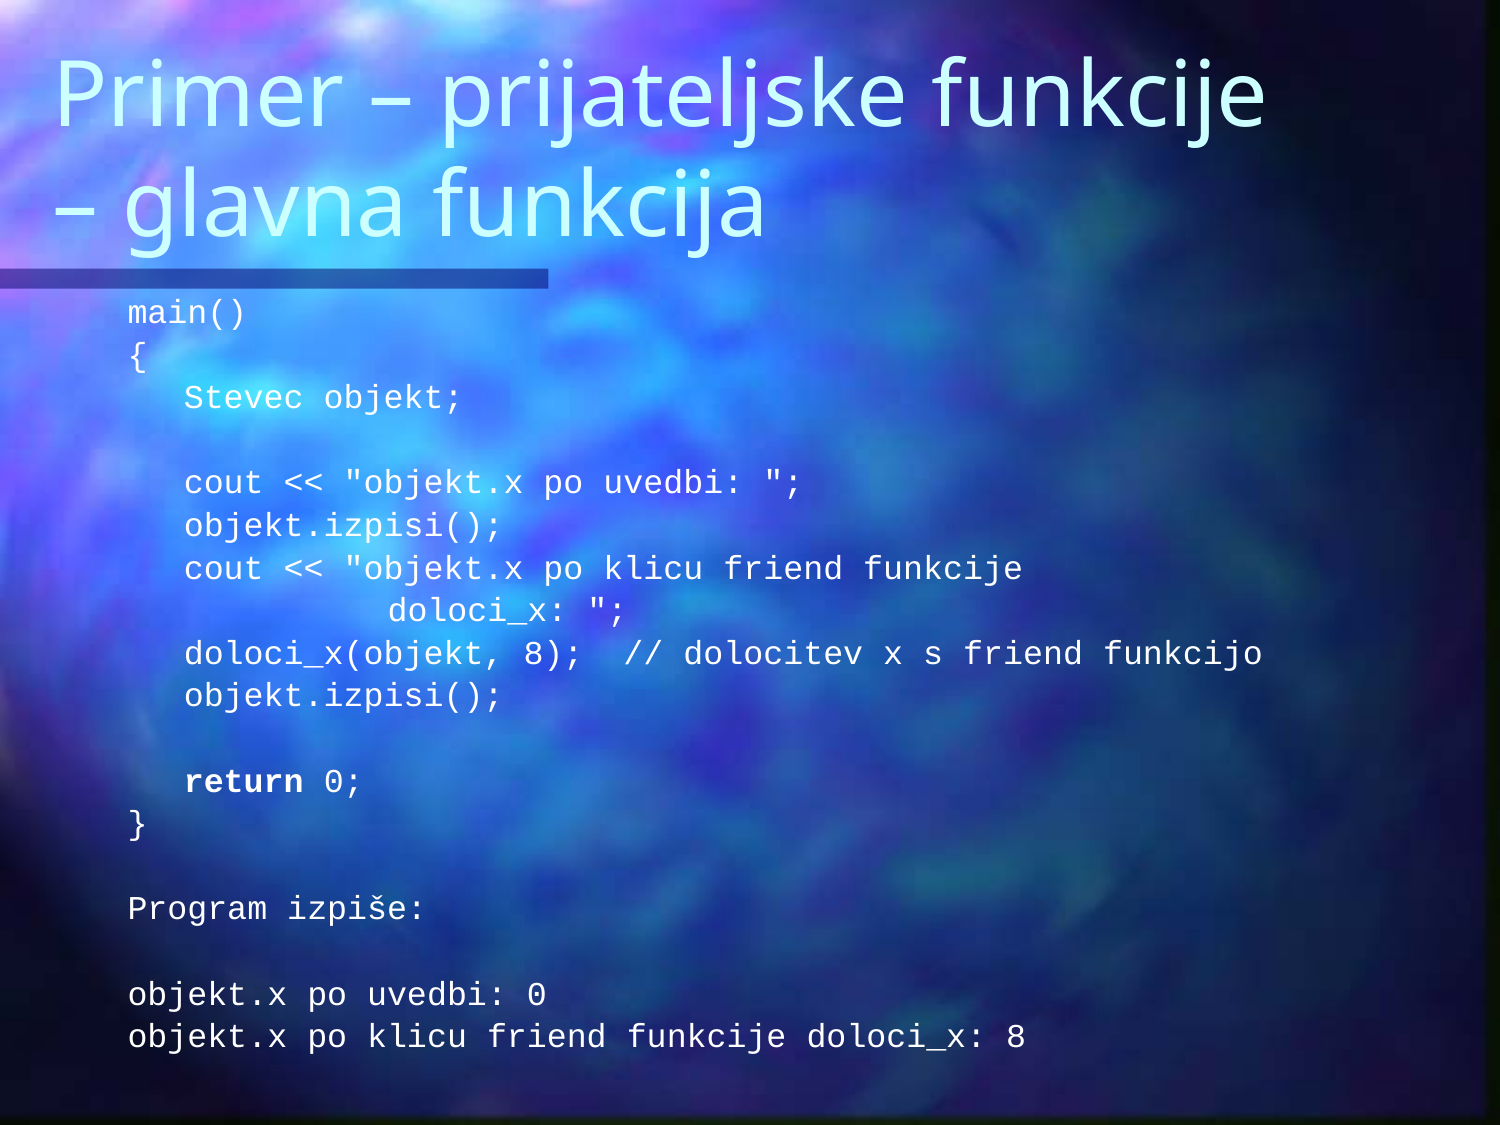

# Primer – prijateljske funkcije – glavna funkcija
main()
{
	Stevec objekt;
	cout << "objekt.x po uvedbi: ";
	objekt.izpisi();
	cout << "objekt.x po klicu friend funkcije
 doloci_x: ";
	doloci_x(objekt, 8); // dolocitev x s friend funkcijo
	objekt.izpisi();
	return 0;
}
Program izpiše:
objekt.x po uvedbi: 0
objekt.x po klicu friend funkcije doloci_x: 8